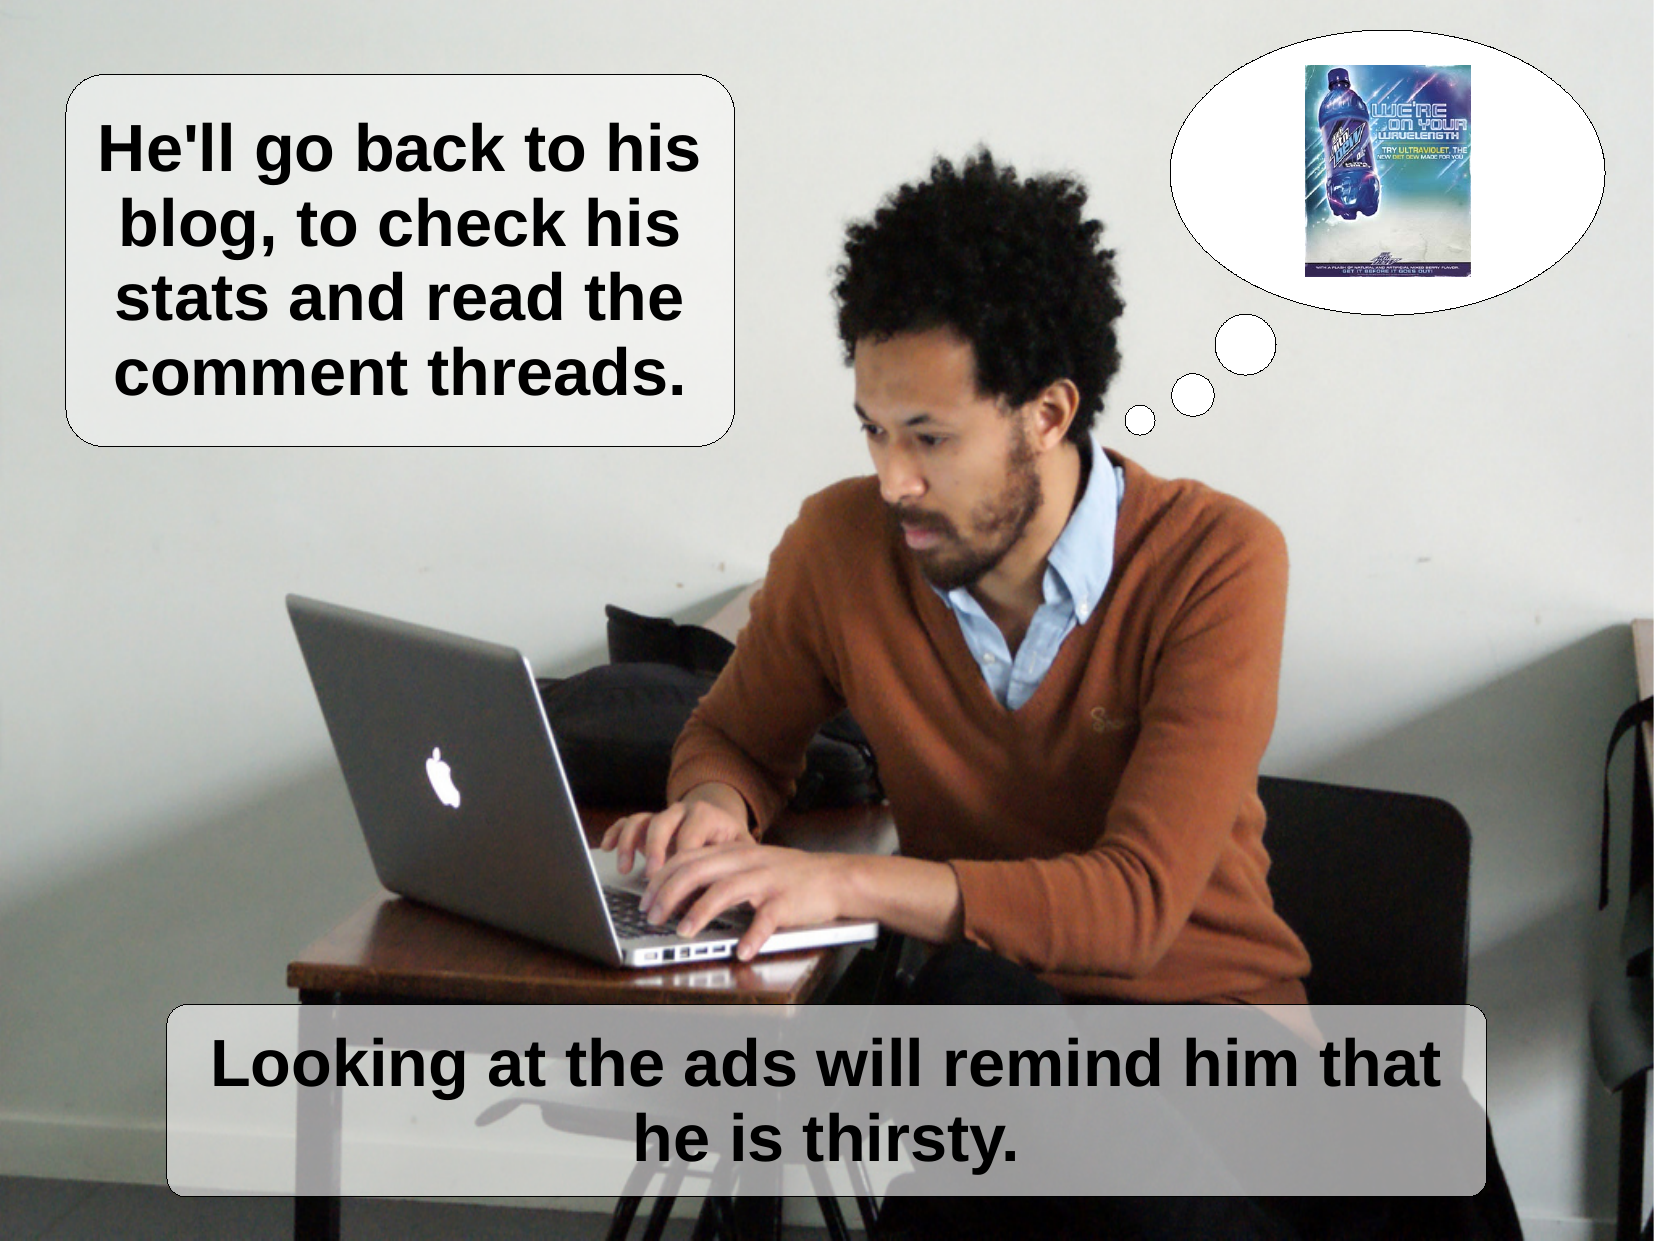

He'll go back to his blog, to check his stats and read the comment threads.
Looking at the ads will remind him that he is thirsty.